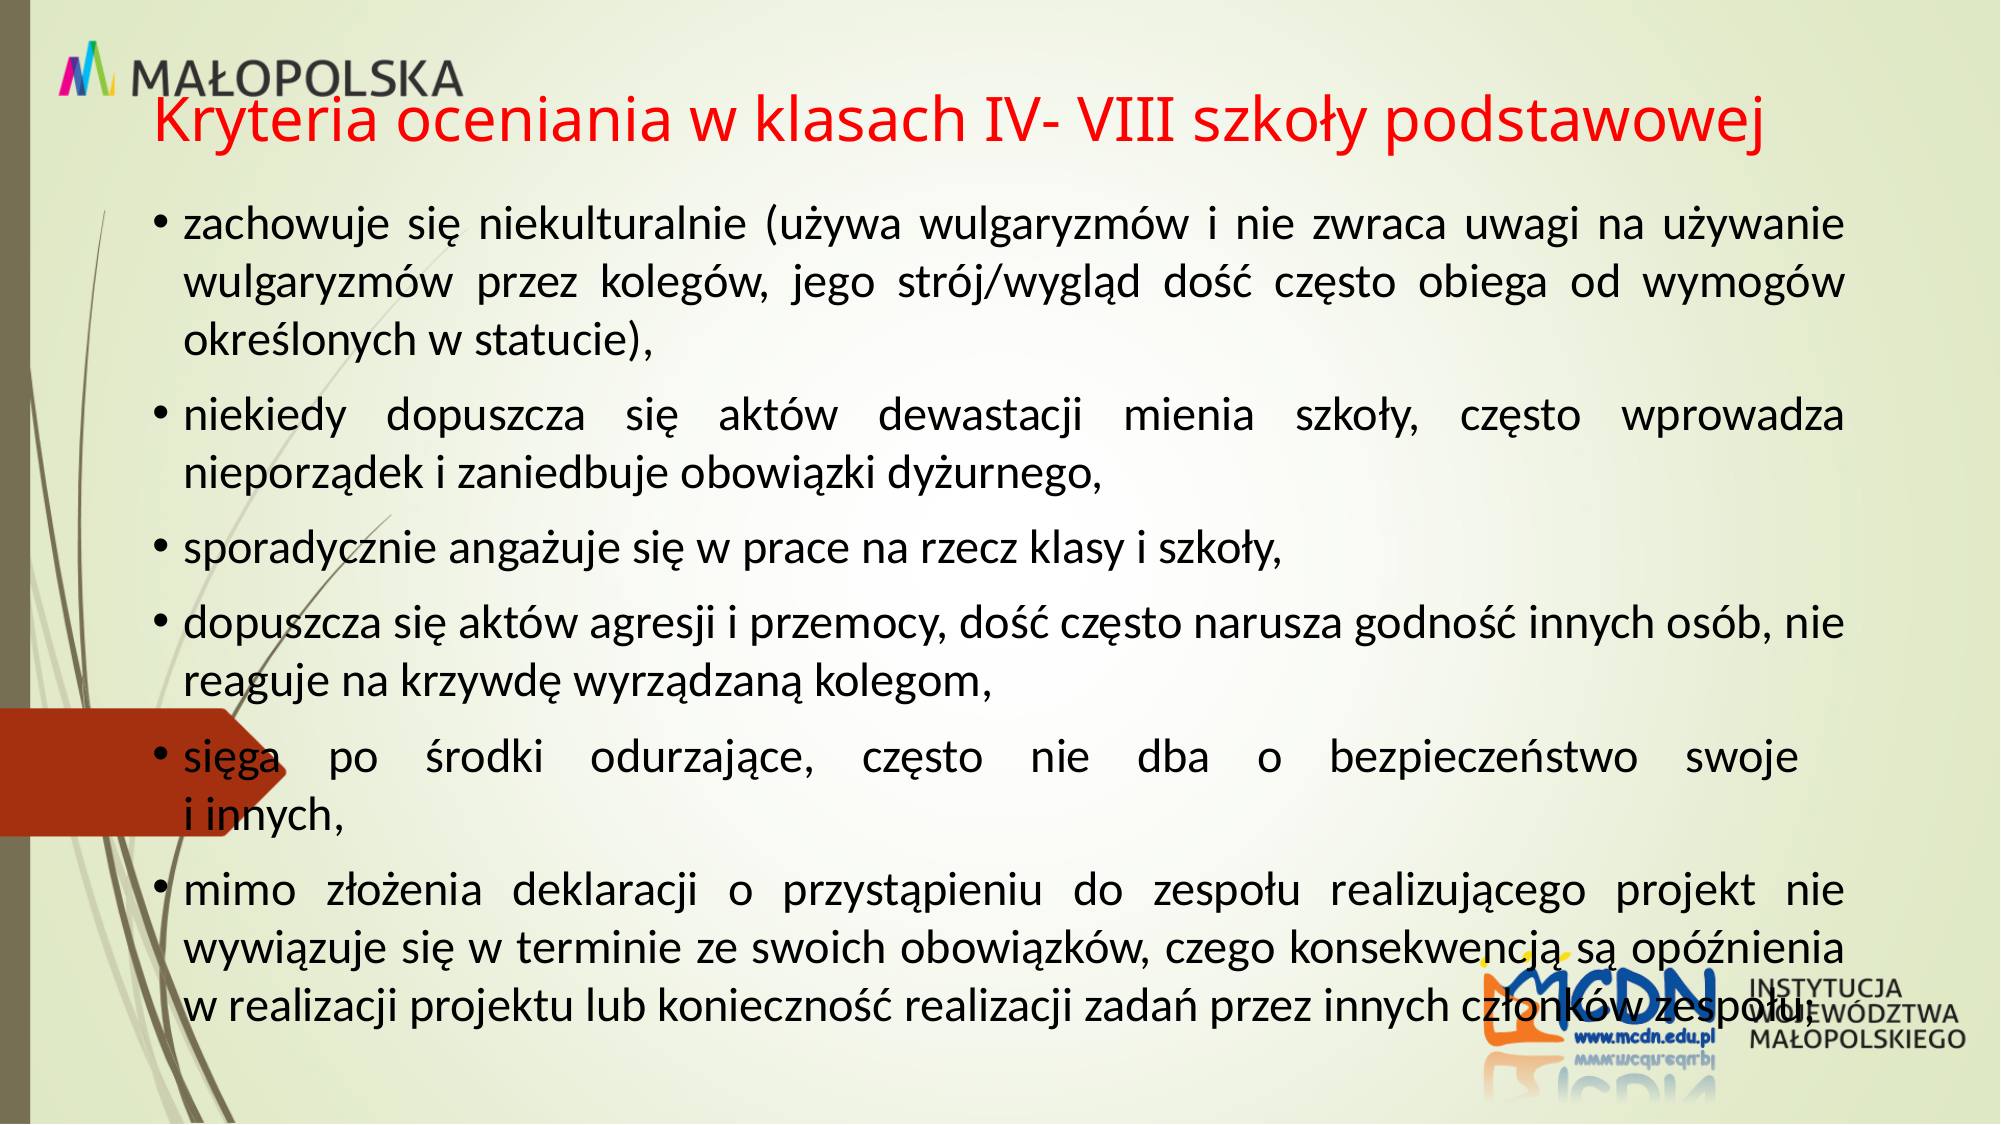

# Kryteria oceniania w klasach IV- VIII szkoły podstawowej
zachowuje się niekulturalnie (używa wulgaryzmów i nie zwraca uwagi na używanie wulgaryzmów przez kolegów, jego strój/wygląd dość często obiega od wymogów określonych w statucie),
niekiedy dopuszcza się aktów dewastacji mienia szkoły, często wprowadza nieporządek i zaniedbuje obowiązki dyżurnego,
sporadycznie angażuje się w prace na rzecz klasy i szkoły,
dopuszcza się aktów agresji i przemocy, dość często narusza godność innych osób, nie reaguje na krzywdę wyrządzaną kolegom,
sięga po środki odurzające, często nie dba o bezpieczeństwo swoje
i innych,
mimo złożenia deklaracji o przystąpieniu do zespołu realizującego projekt nie wywiązuje się w terminie ze swoich obowiązków, czego konsekwencją są opóźnienia w realizacji projektu lub konieczność realizacji zadań przez innych członków zespołu;